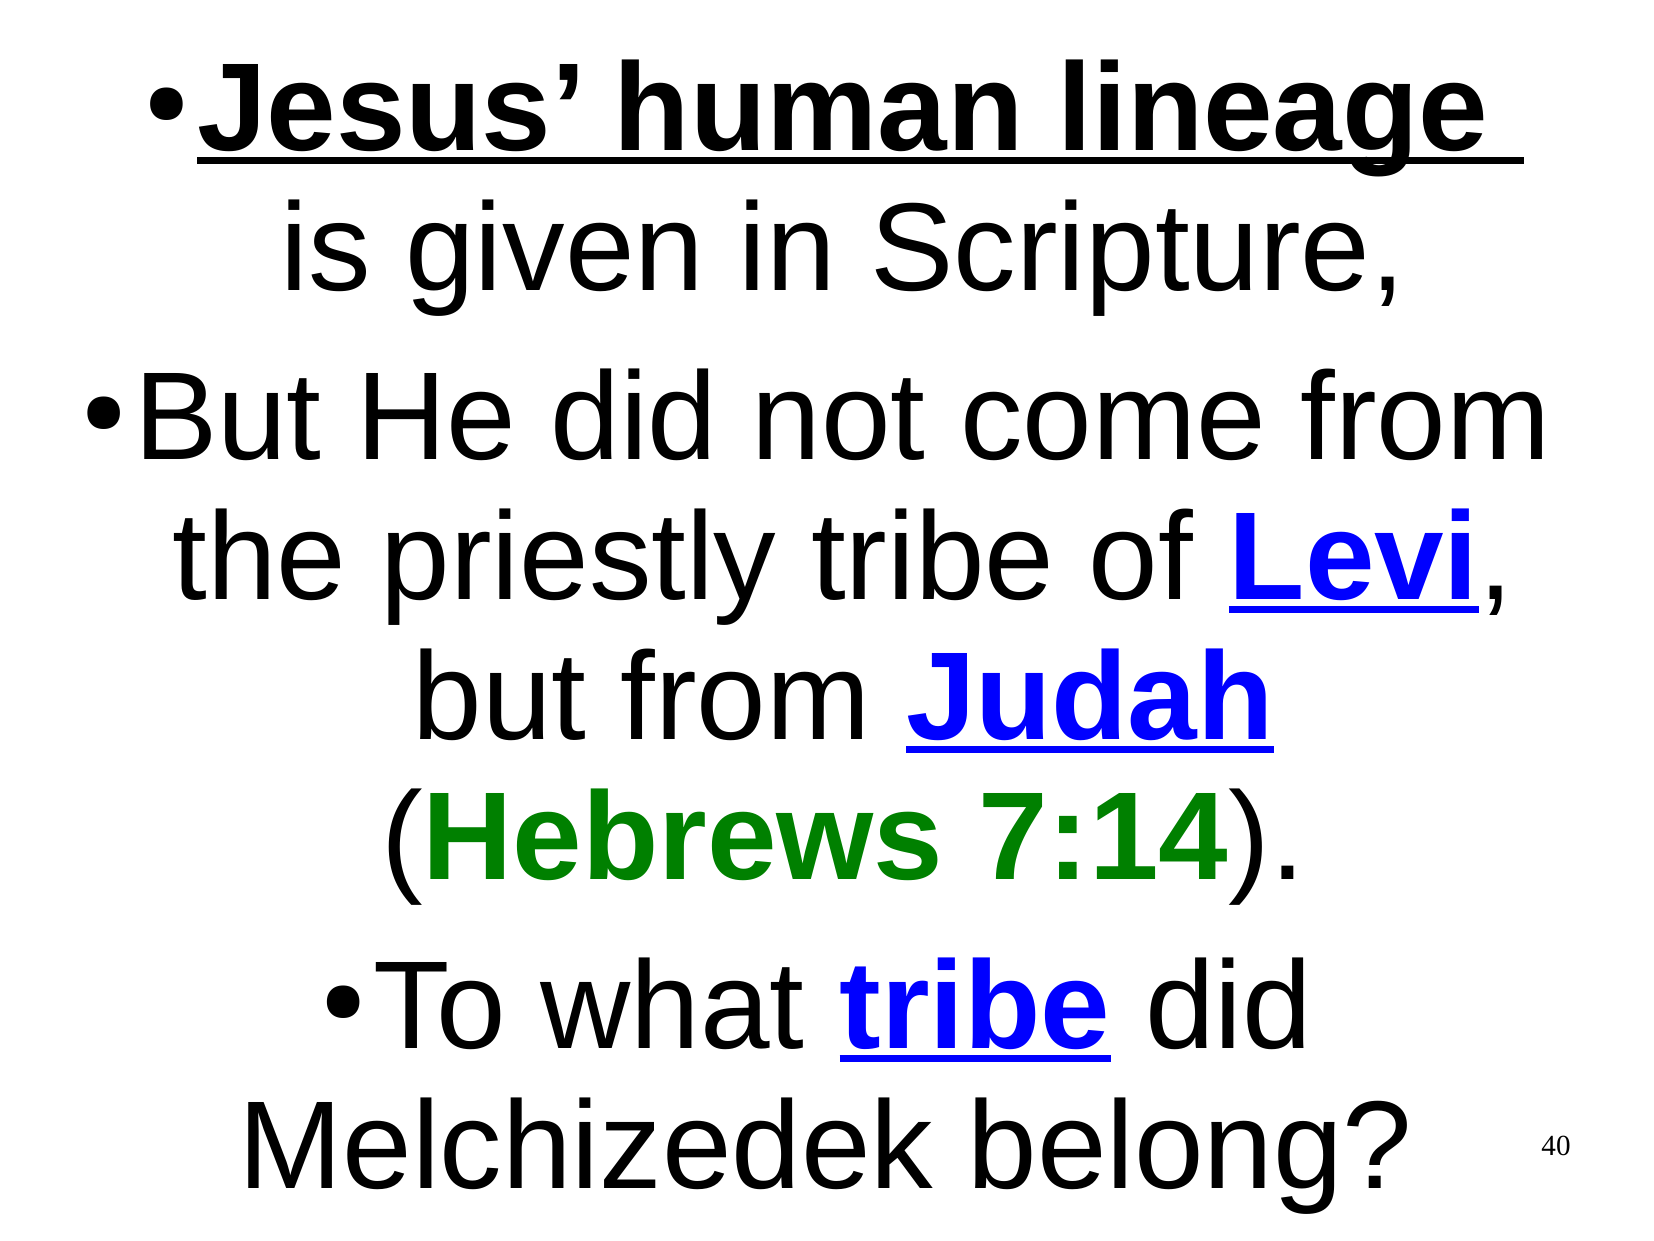

# Jesus’ human lineage is given in Scripture,
But He did not come from
the priestly tribe of Levi,
but from Judah
(Hebrews 7:14).
To what tribe did
Melchizedek belong?
40